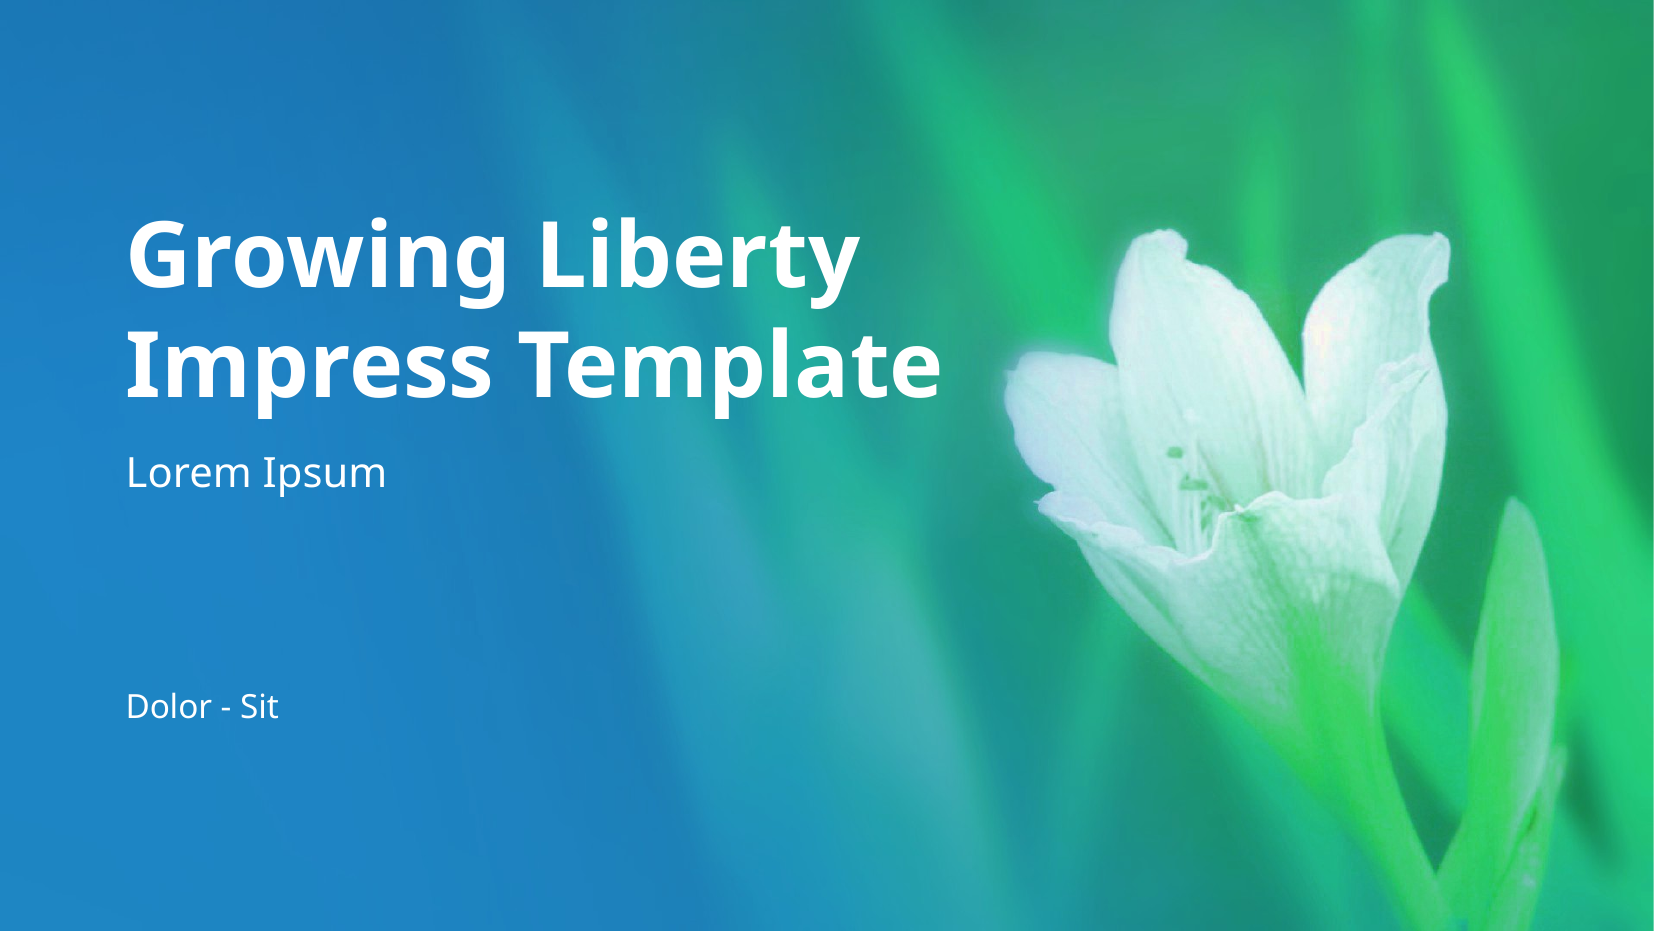

Growing Liberty
Impress Template
Lorem Ipsum
Dolor - Sit